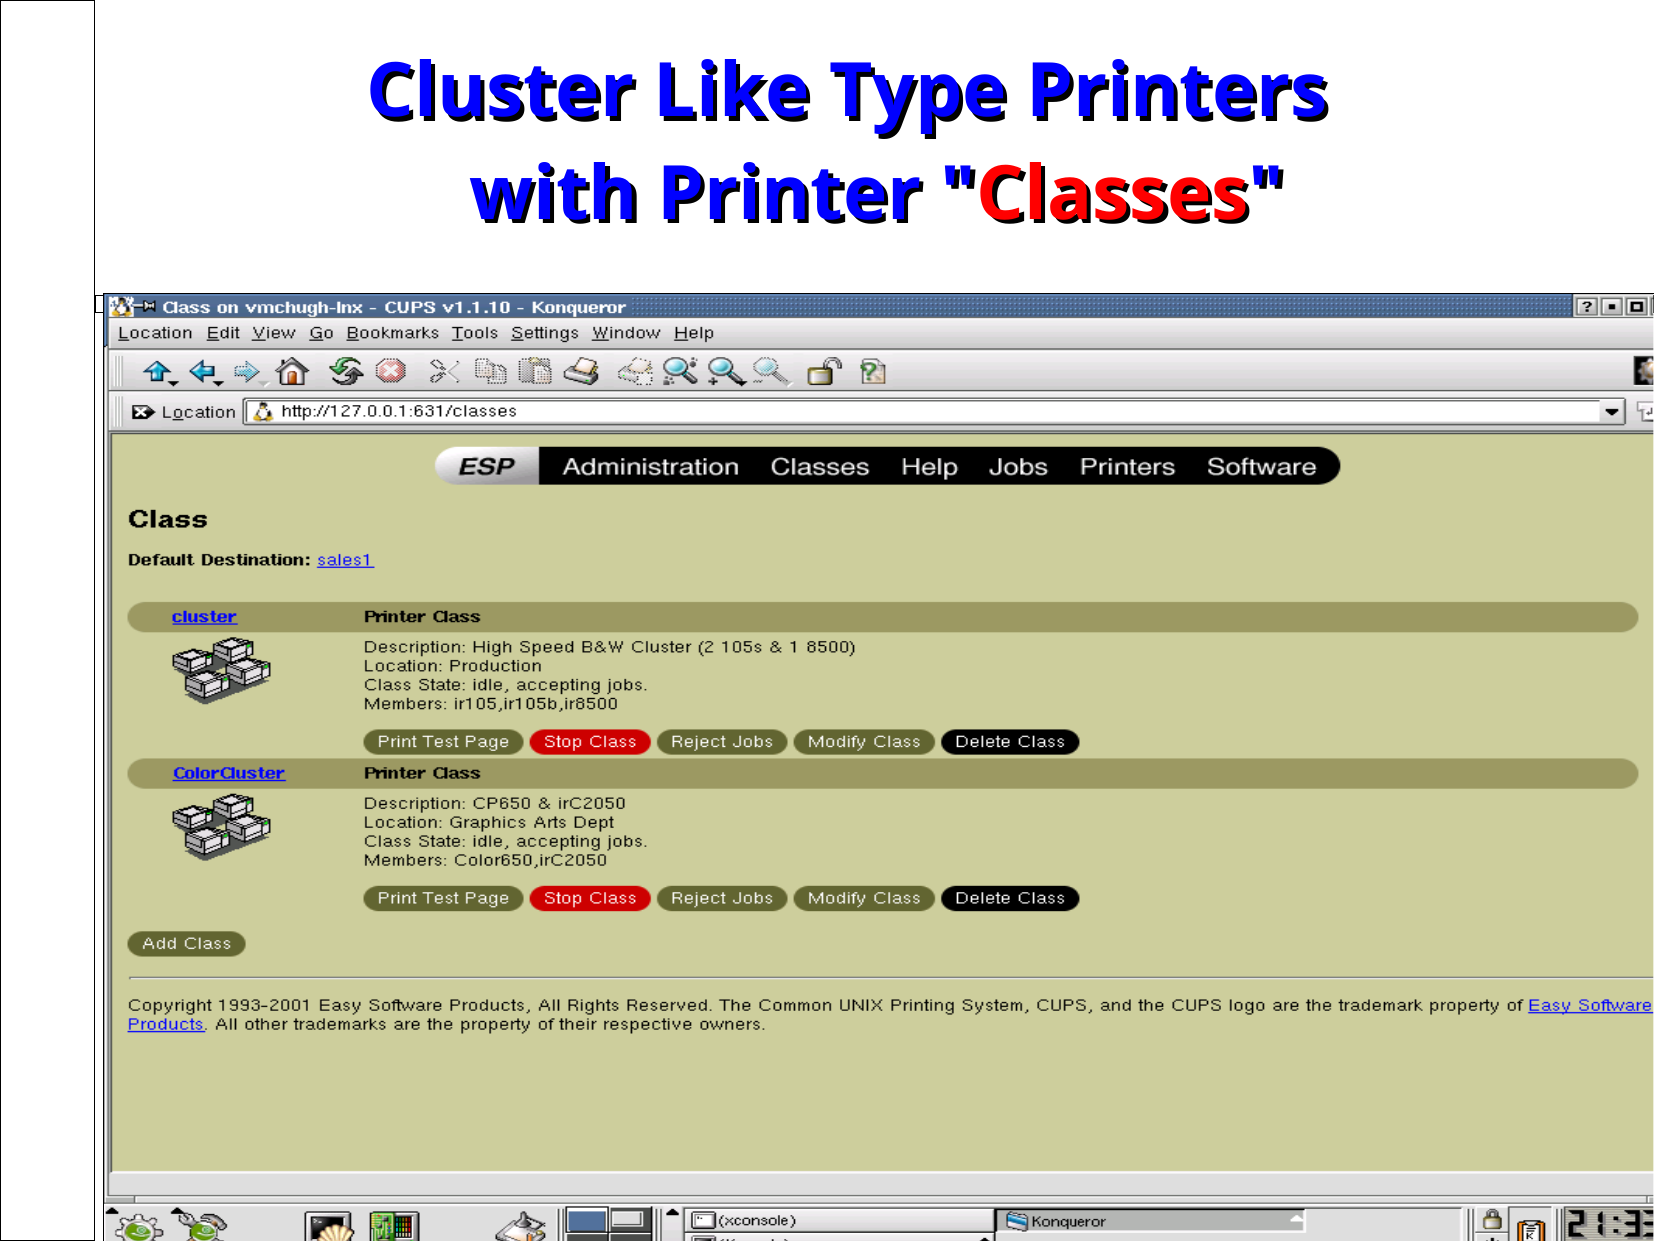

Cluster Like Type Printers
with Printer "Classes"